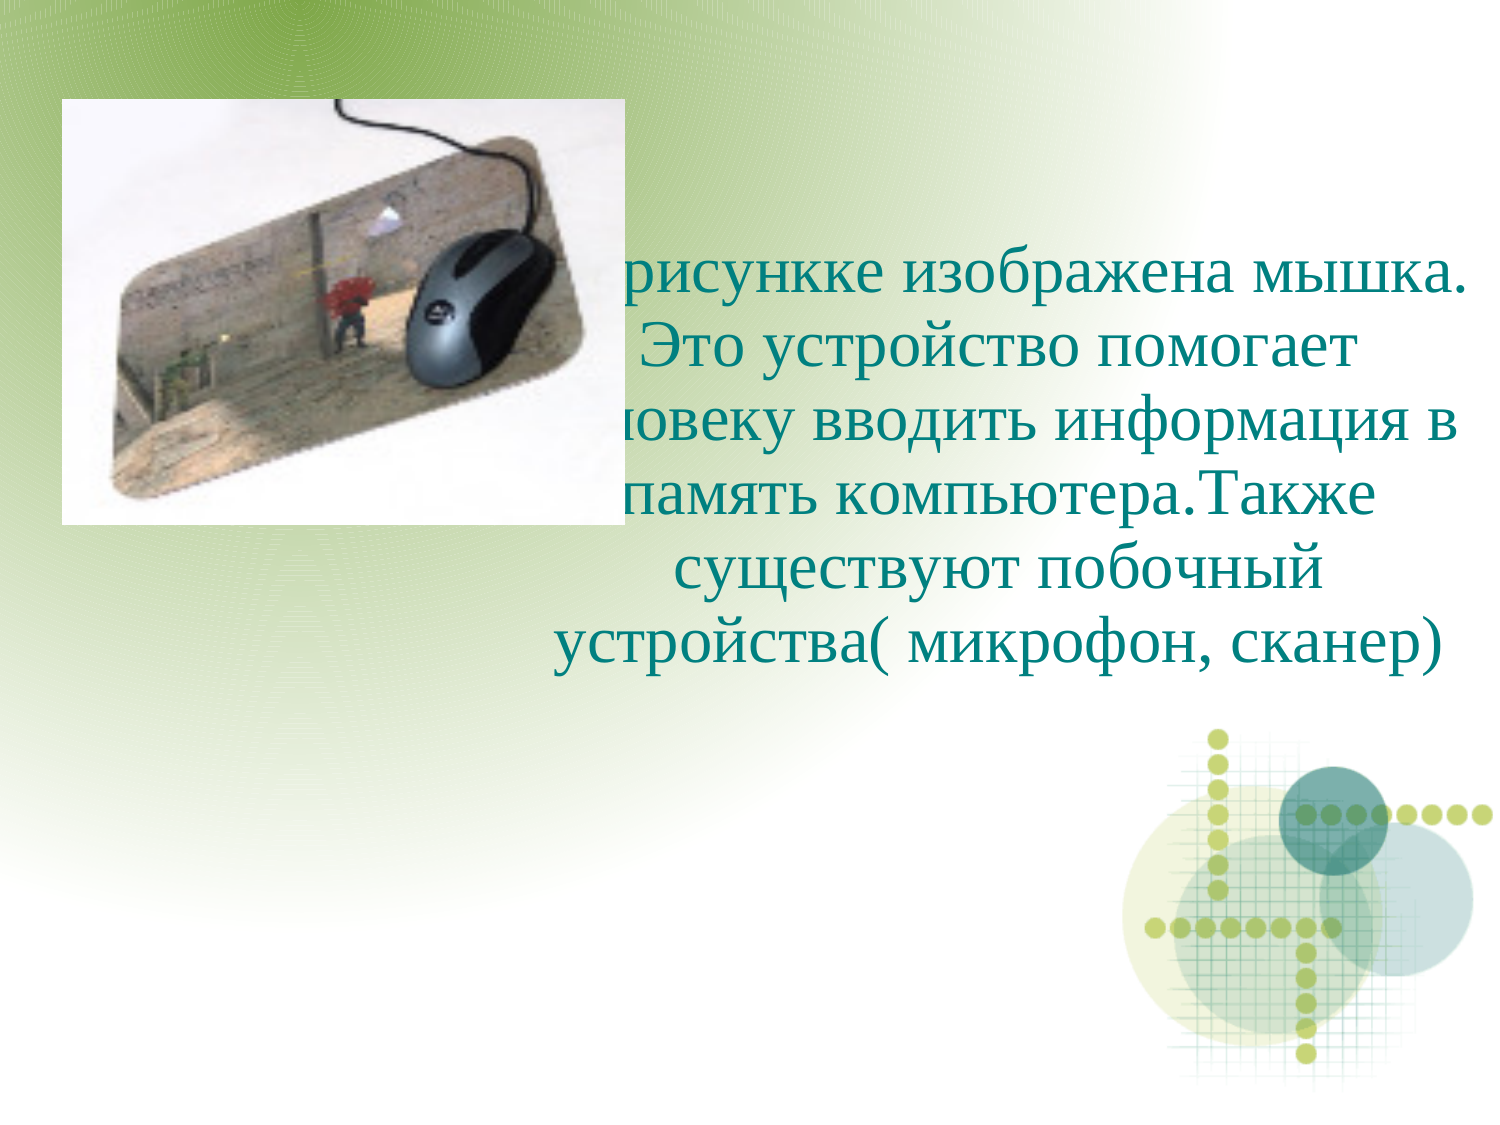

# На рисункке изображена мышка. Это устройство помогает человеку вводить информация в память компьютера.Также существуют побочный устройства( микрофон, сканер)